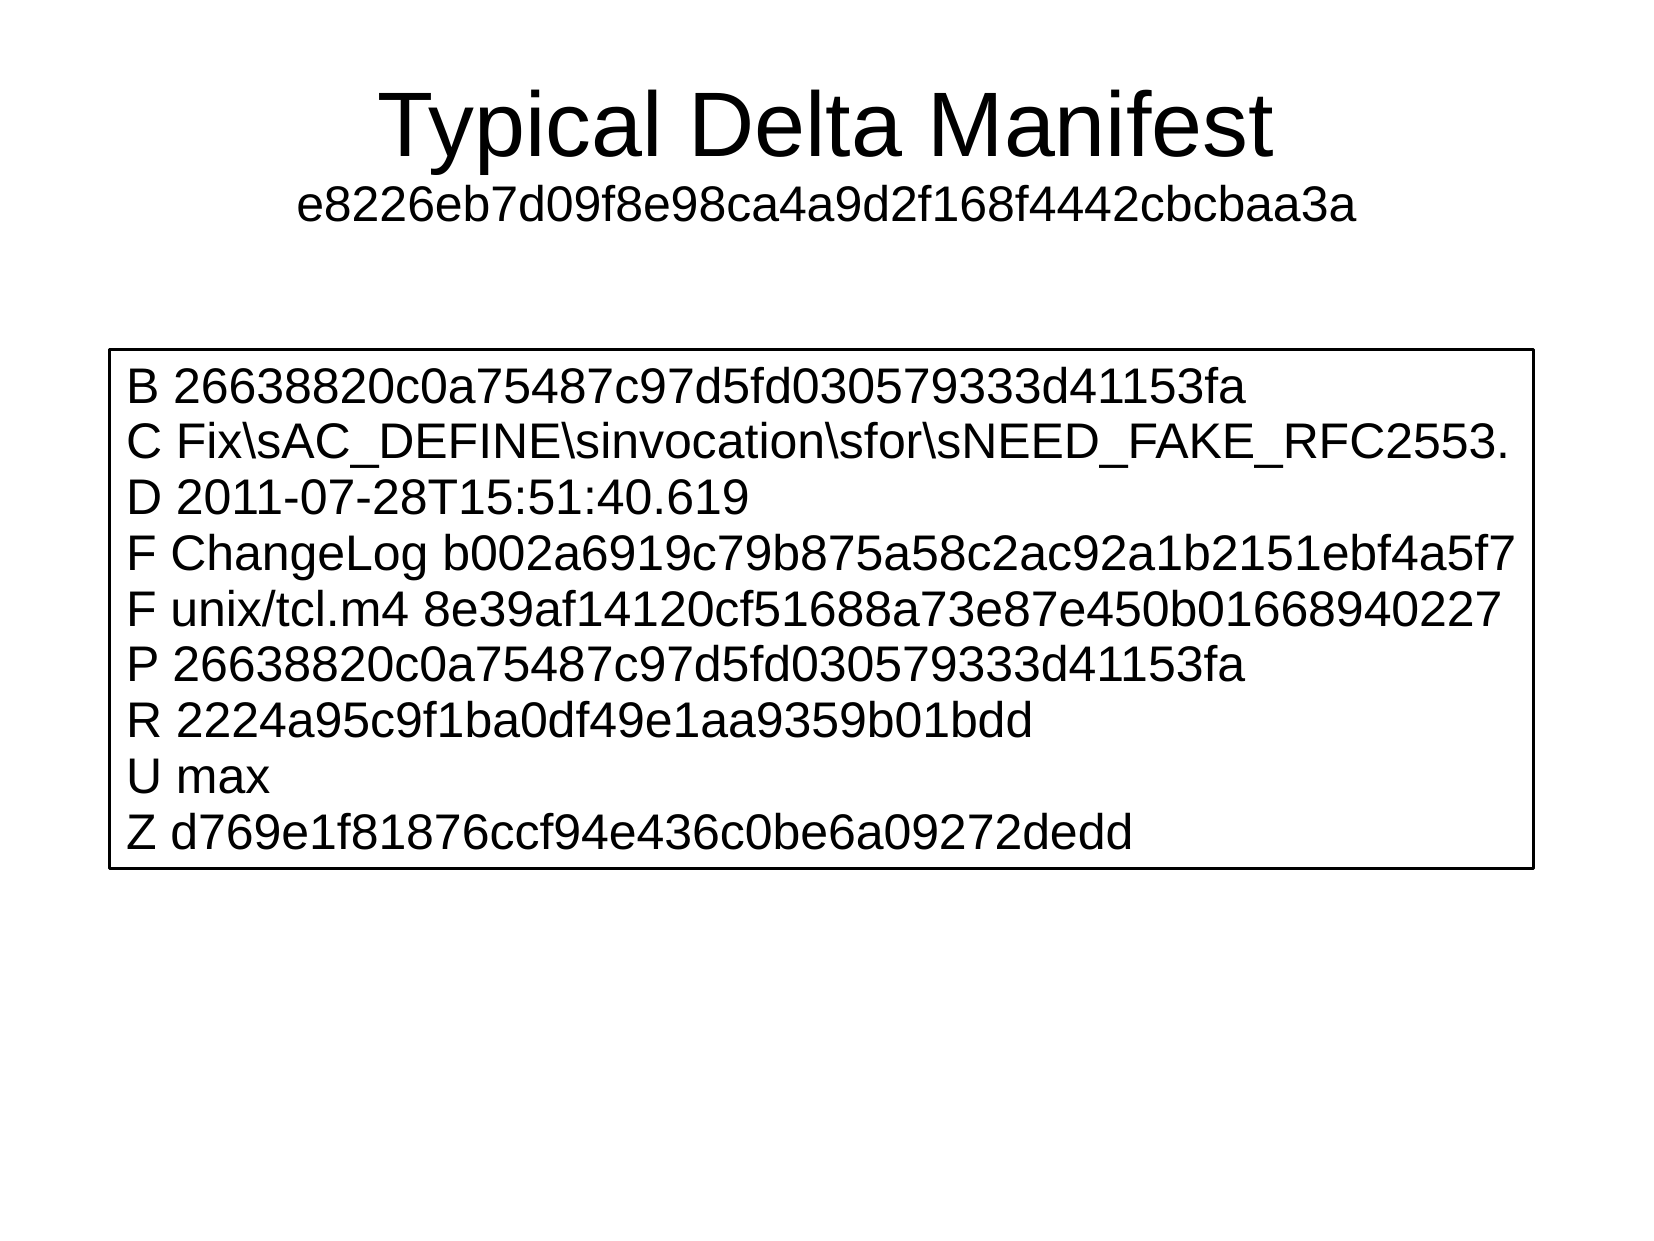

# Typical Delta Manifest e8226eb7d09f8e98ca4a9d2f168f4442cbcbaa3a
B 26638820c0a75487c97d5fd030579333d41153fa
C Fix\sAC_DEFINE\sinvocation\sfor\sNEED_FAKE_RFC2553.
D 2011-07-28T15:51:40.619
F ChangeLog b002a6919c79b875a58c2ac92a1b2151ebf4a5f7
F unix/tcl.m4 8e39af14120cf51688a73e87e450b01668940227
P 26638820c0a75487c97d5fd030579333d41153fa
R 2224a95c9f1ba0df49e1aa9359b01bdd
U max
Z d769e1f81876ccf94e436c0be6a09272dedd